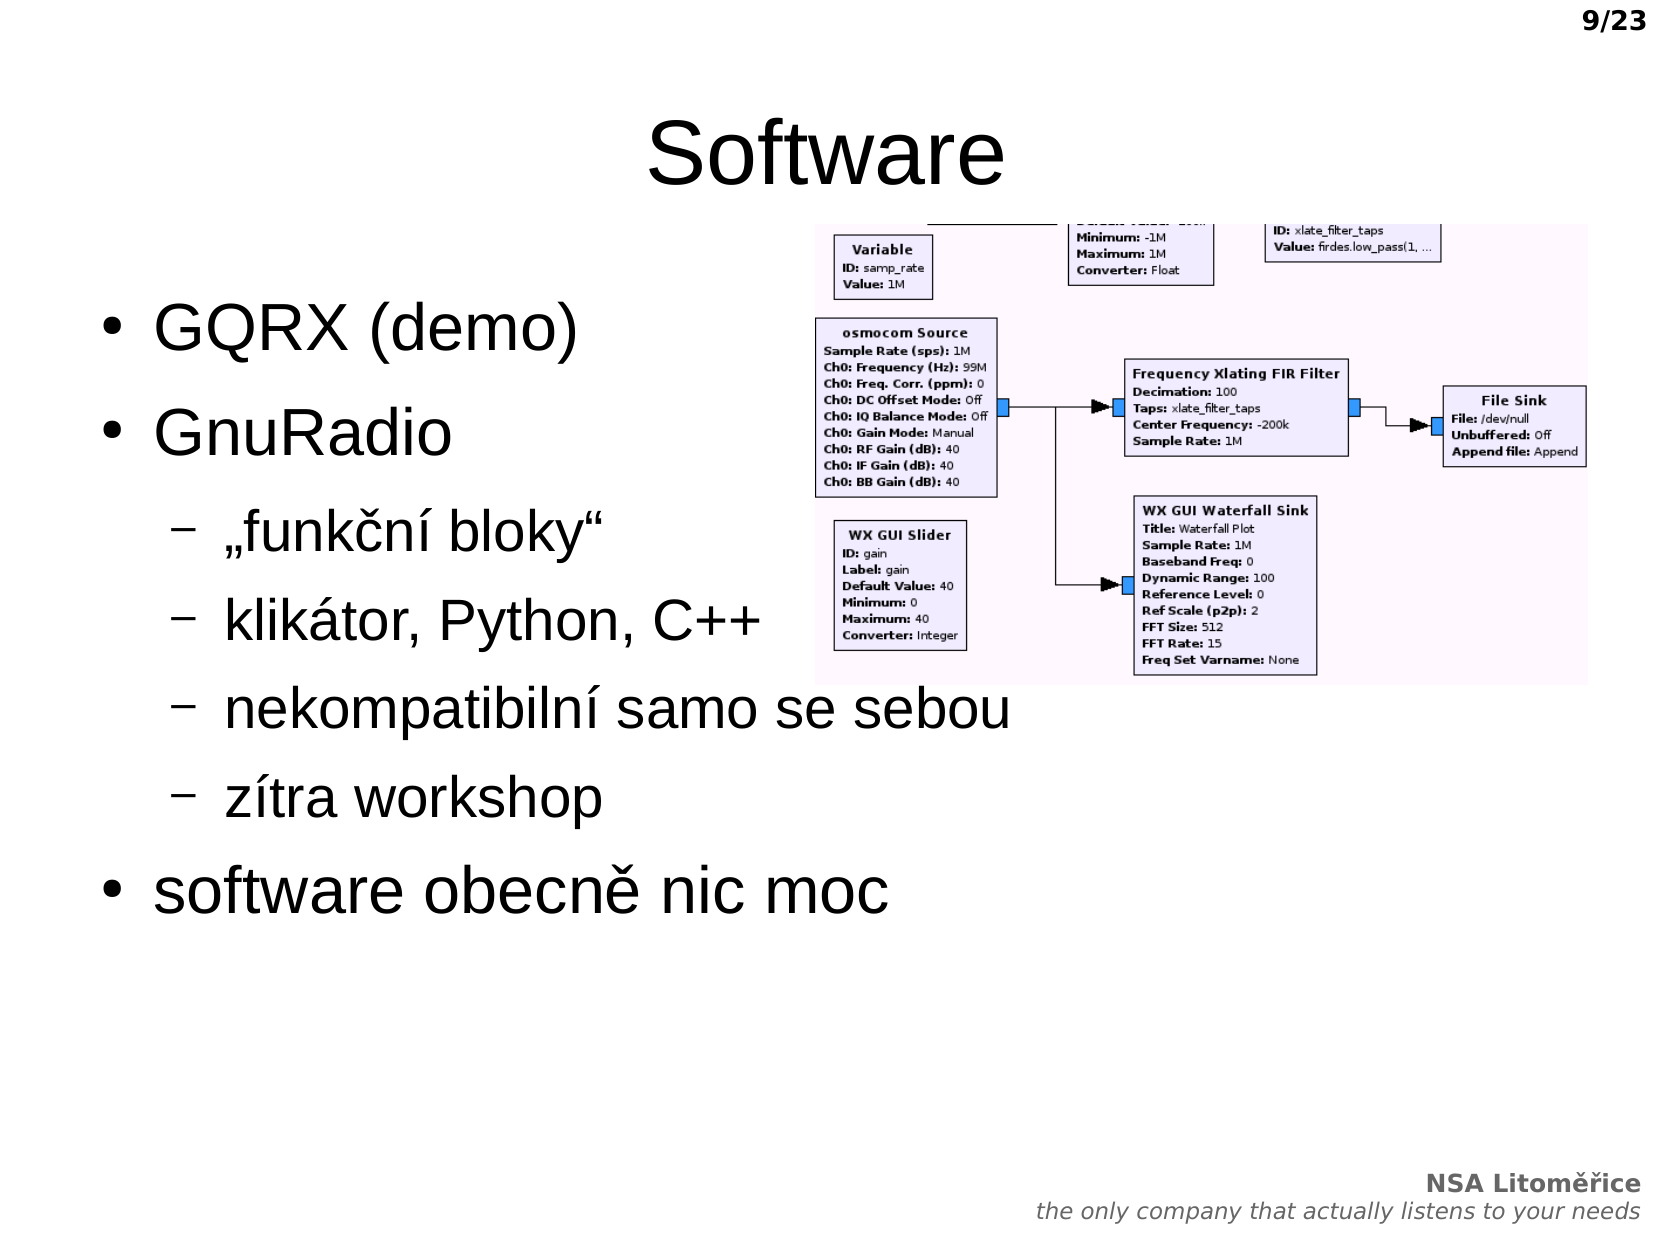

aaa
# Software
GQRX (demo)
GnuRadio
„funkční bloky“
klikátor, Python, C++
nekompatibilní samo se sebou
zítra workshop
software obecně nic moc
9